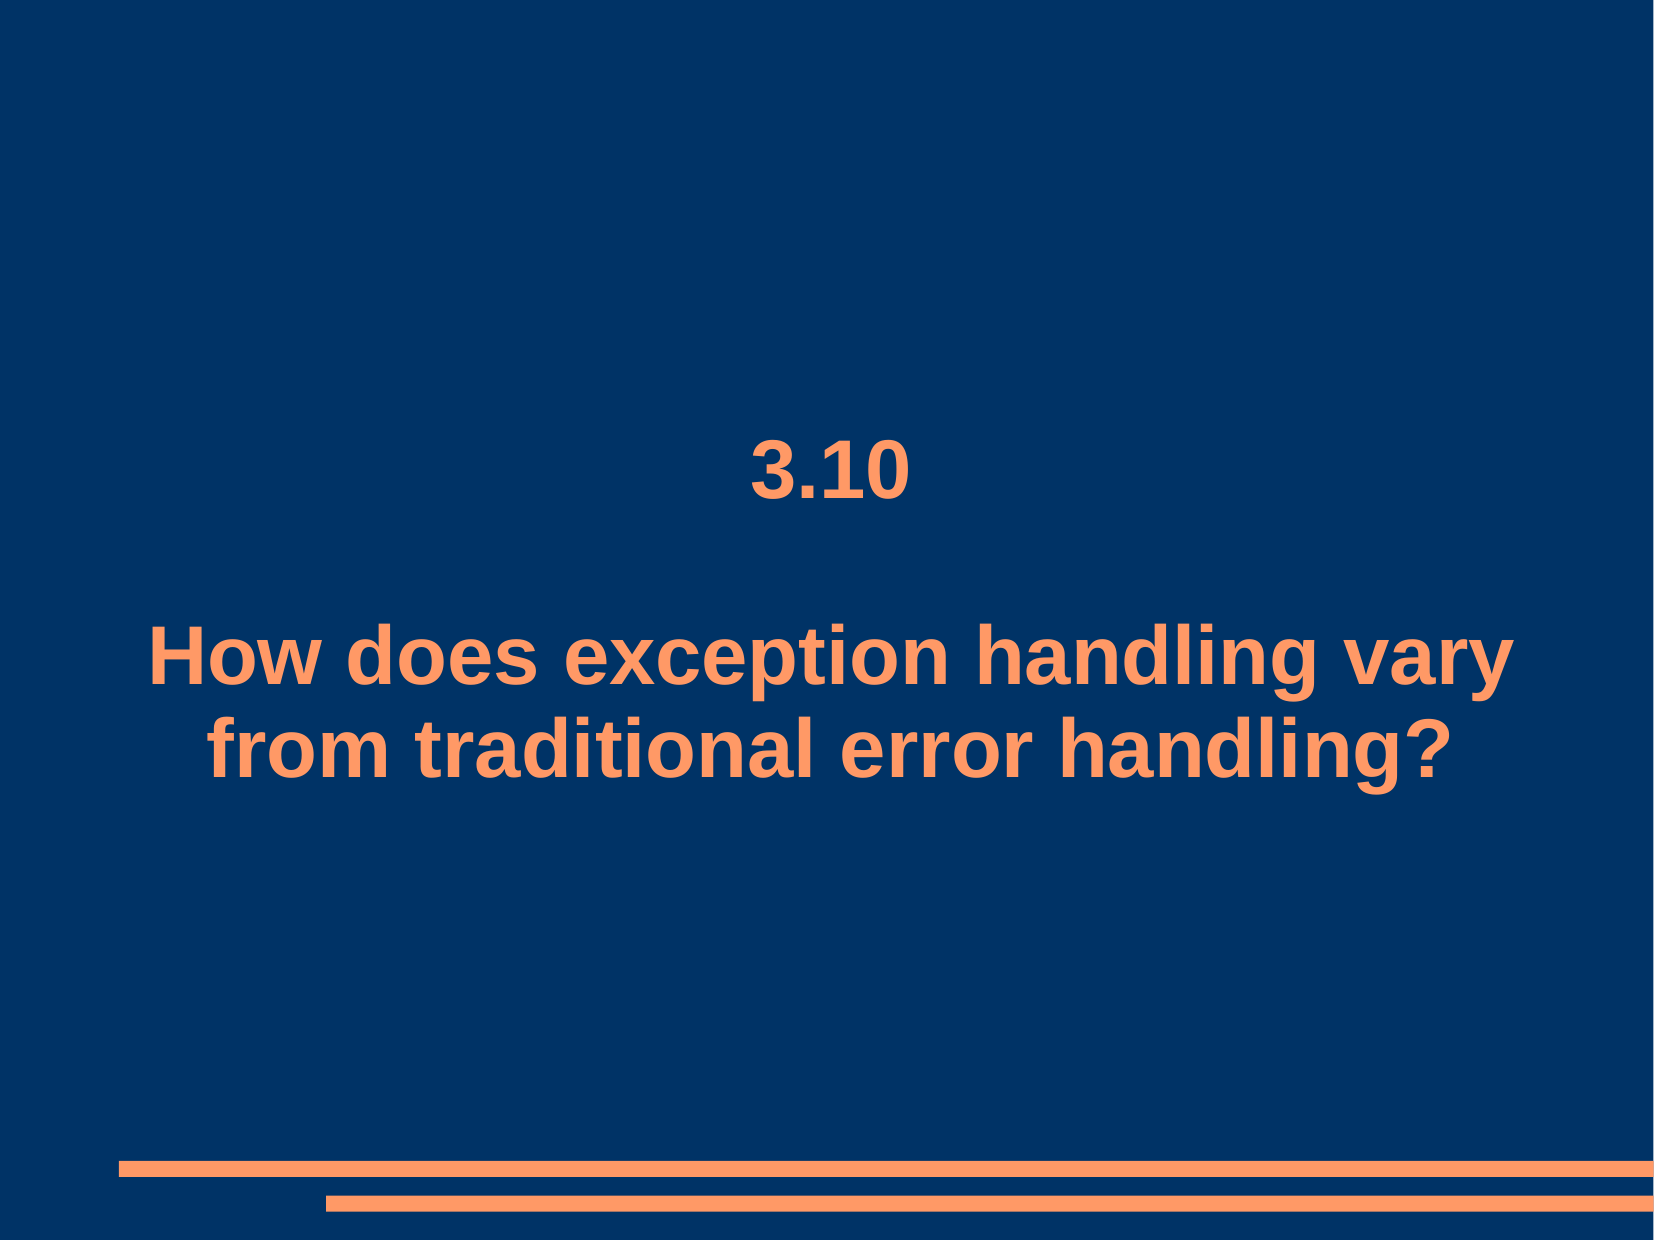

# 3.10 How does exception handling vary from traditional error handling?